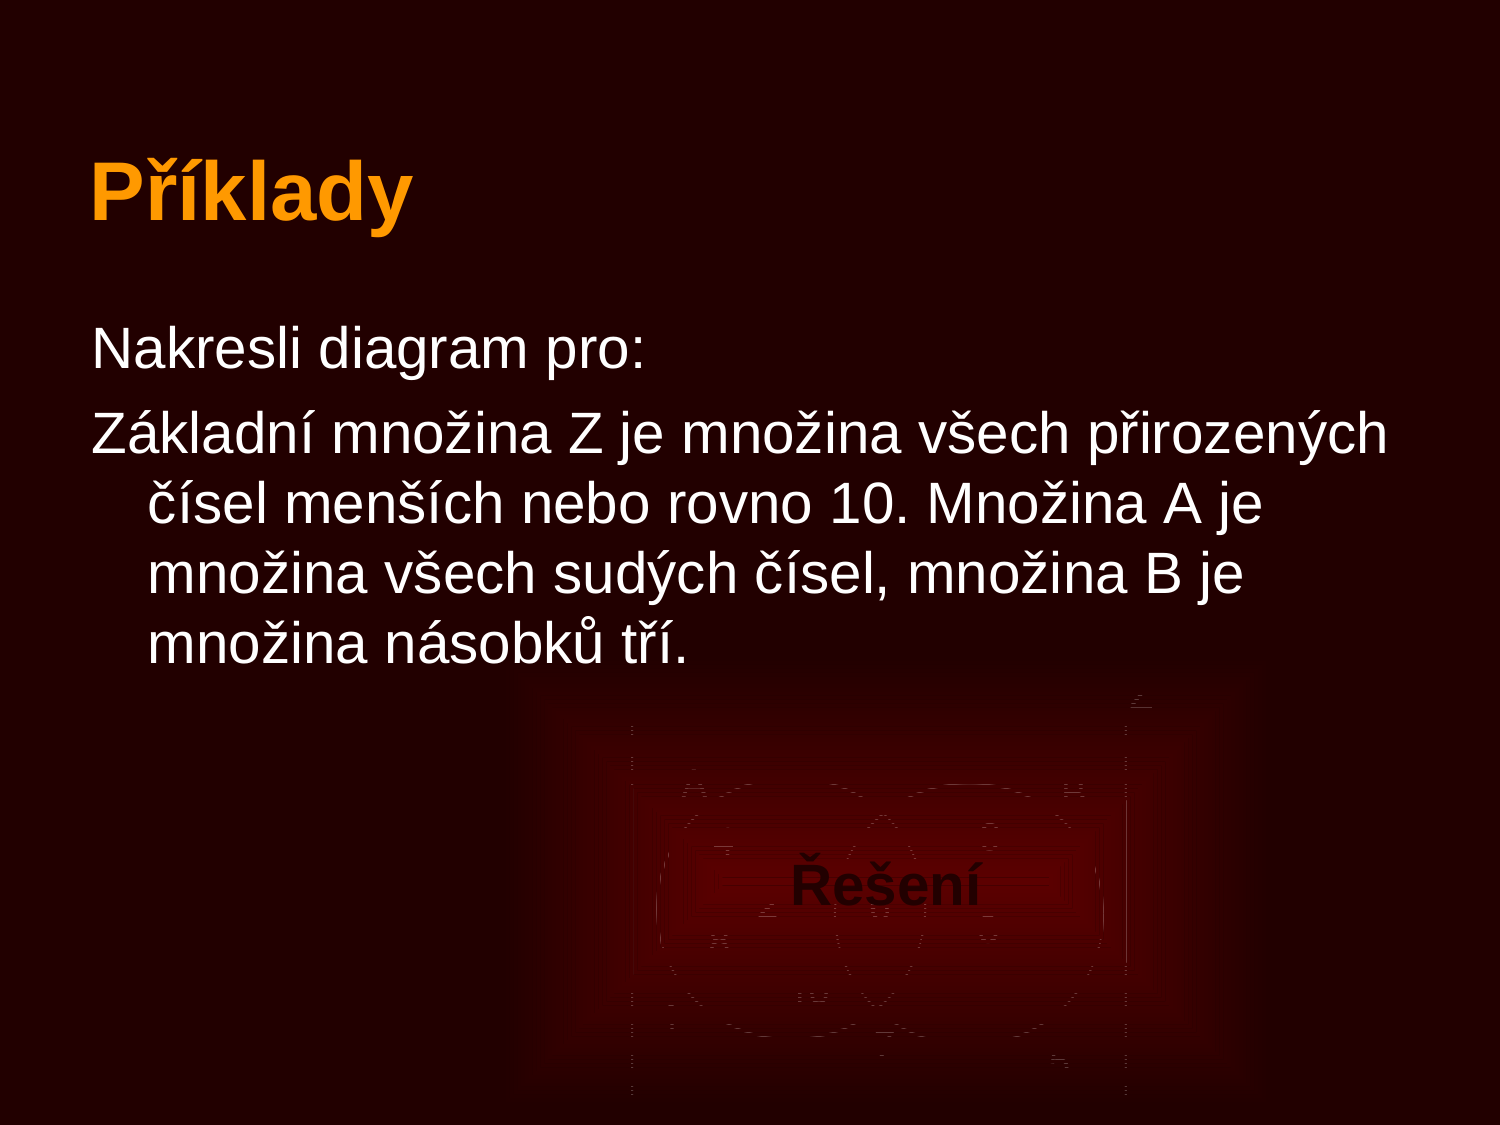

# Příklady
Nakresli diagram pro:
Základní množina Z je množina všech přirozených čísel menších nebo rovno 10. Množina A je množina všech sudých čísel, množina B je množina násobků tří.
Řešení